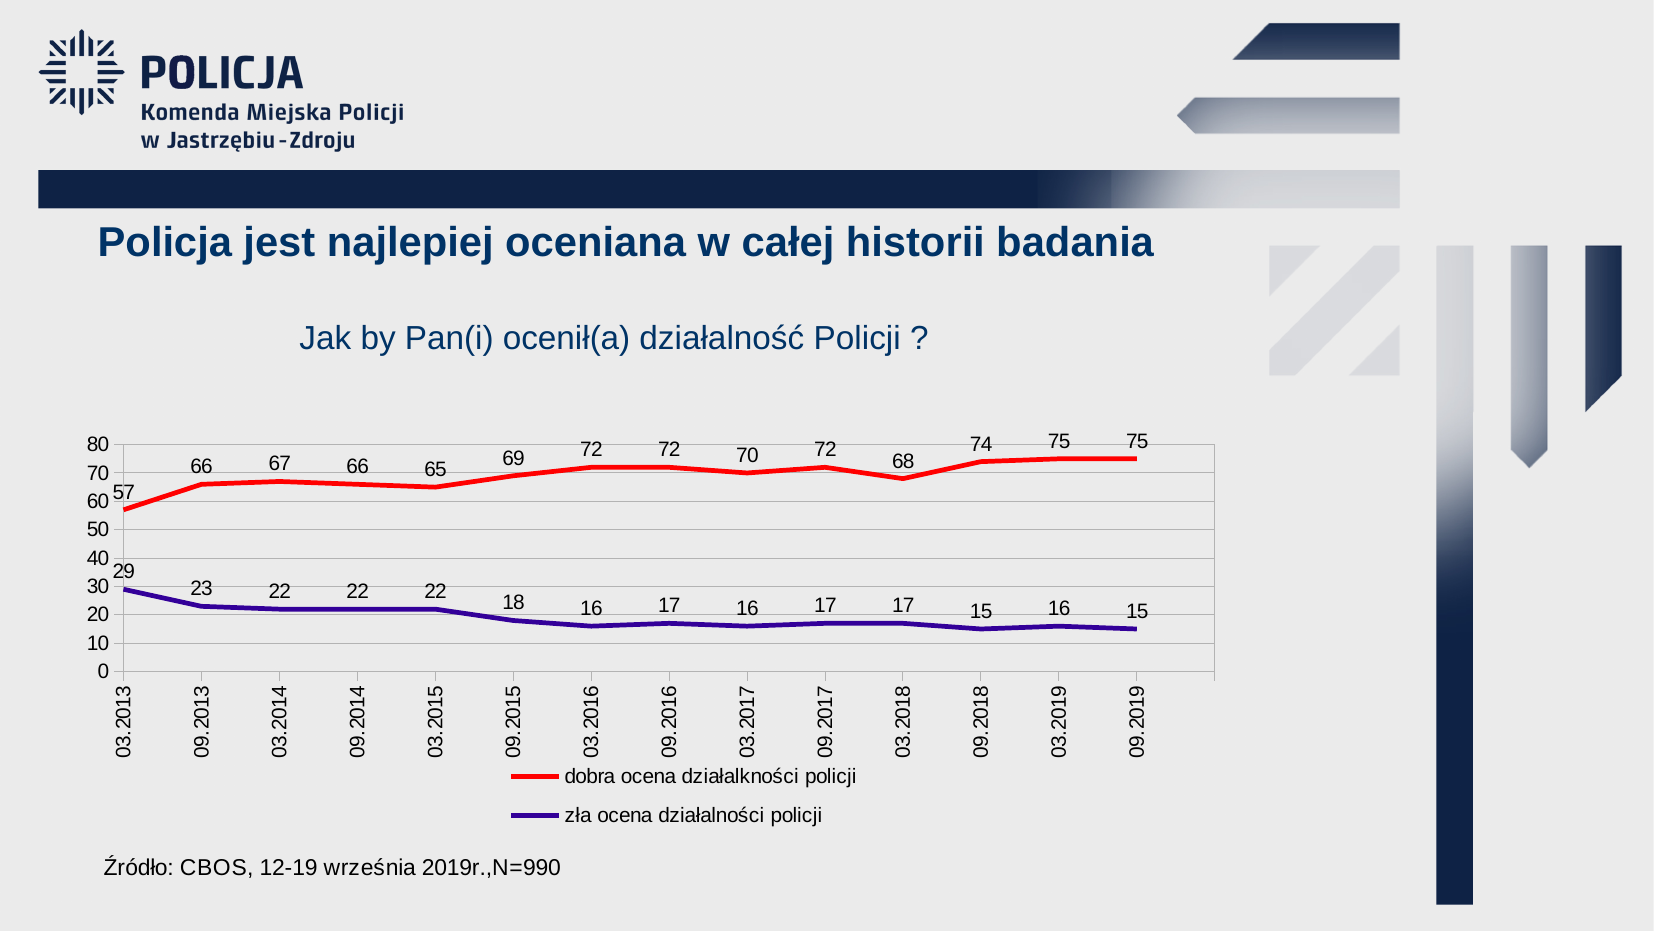

# Policja jest najlepiej oceniana w całej historii badania Jak by Pan(i) ocenił(a) działalność Policji ?
### Chart: Źródło: CBOS, 12-19 września 2019r.,N=990
| Category | dobra ocena działalkności policji | zła ocena działalności policji |
|---|---|---|
| 03.2013 | 57.0 | 29.0 |
| 09.2013 | 66.0 | 23.0 |
| 03.2014 | 67.0 | 22.0 |
| 09.2014 | 66.0 | 22.0 |
| 03.2015 | 65.0 | 22.0 |
| 09.2015 | 69.0 | 18.0 |
| 03.2016 | 72.0 | 16.0 |
| 09.2016 | 72.0 | 17.0 |
| 03.2017 | 70.0 | 16.0 |
| 09.2017 | 72.0 | 17.0 |
| 03.2018 | 68.0 | 17.0 |
| 09.2018 | 74.0 | 15.0 |
| 03.2019 | 75.0 | 16.0 |
| 09.2019 | 75.0 | 15.0 |
| None | None | None |